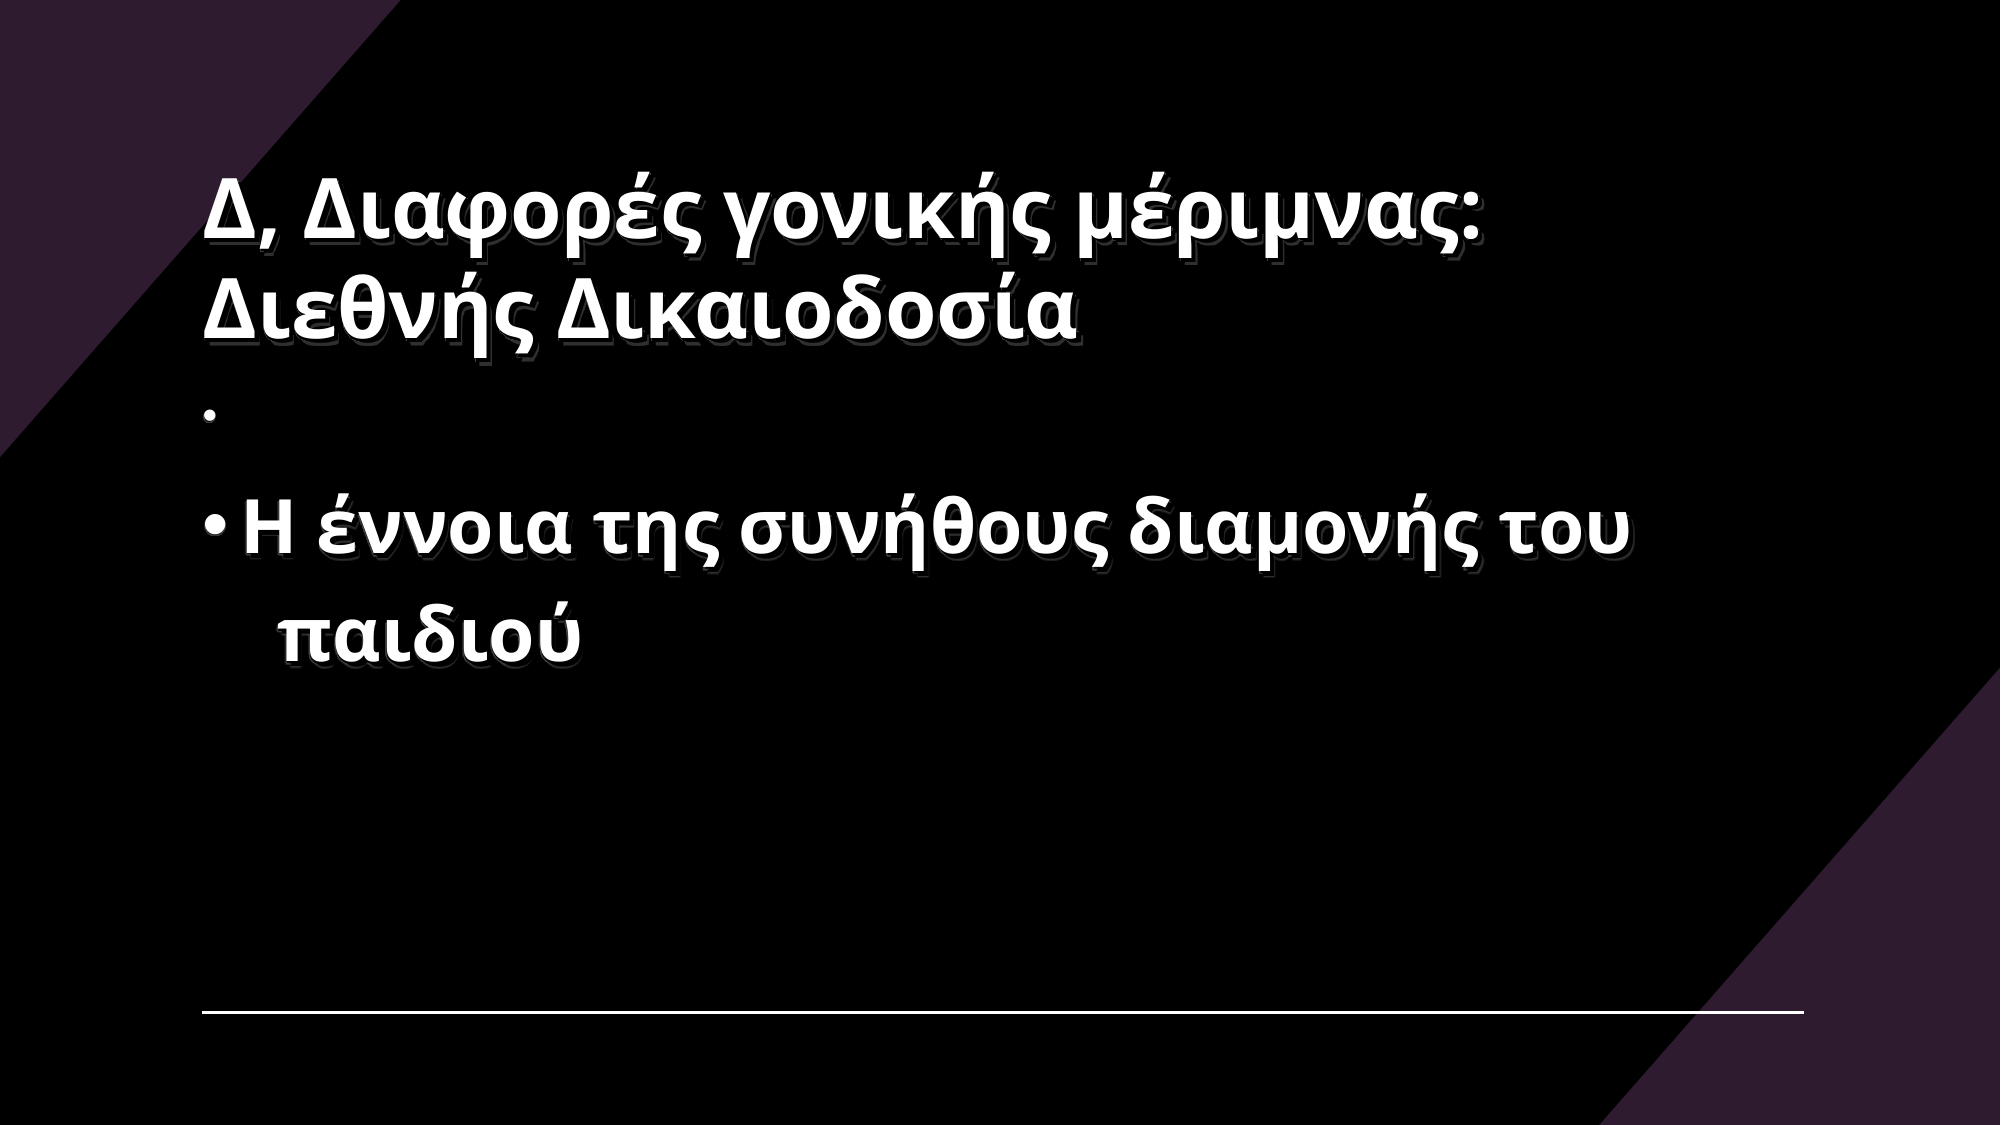

# Δ, Διαφορές γονικής μέριμνας: Διεθνής Δικαιοδοσία
Η έννοια της συνήθους διαμονής του παιδιού